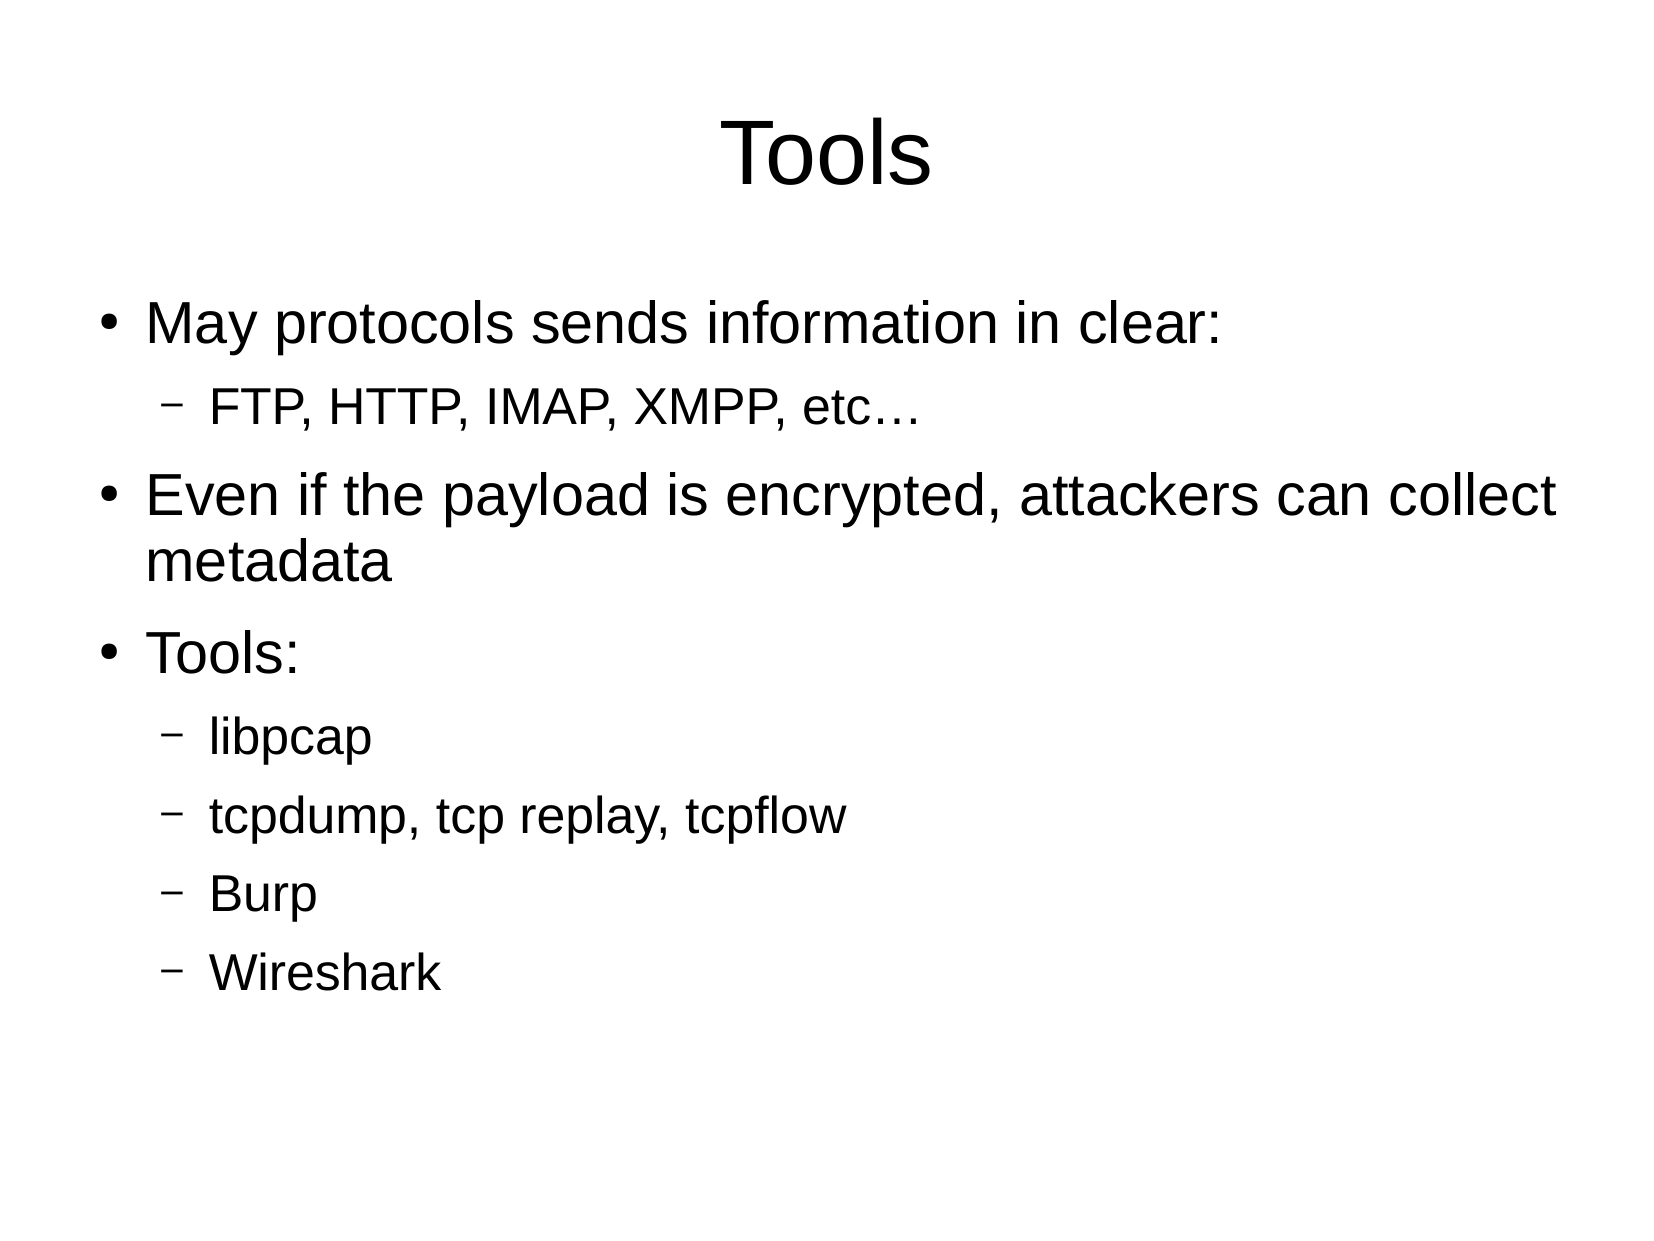

# Tools
May protocols sends information in clear:
FTP, HTTP, IMAP, XMPP, etc…
Even if the payload is encrypted, attackers can collect metadata
Tools:
libpcap
tcpdump, tcp replay, tcpflow
Burp
Wireshark